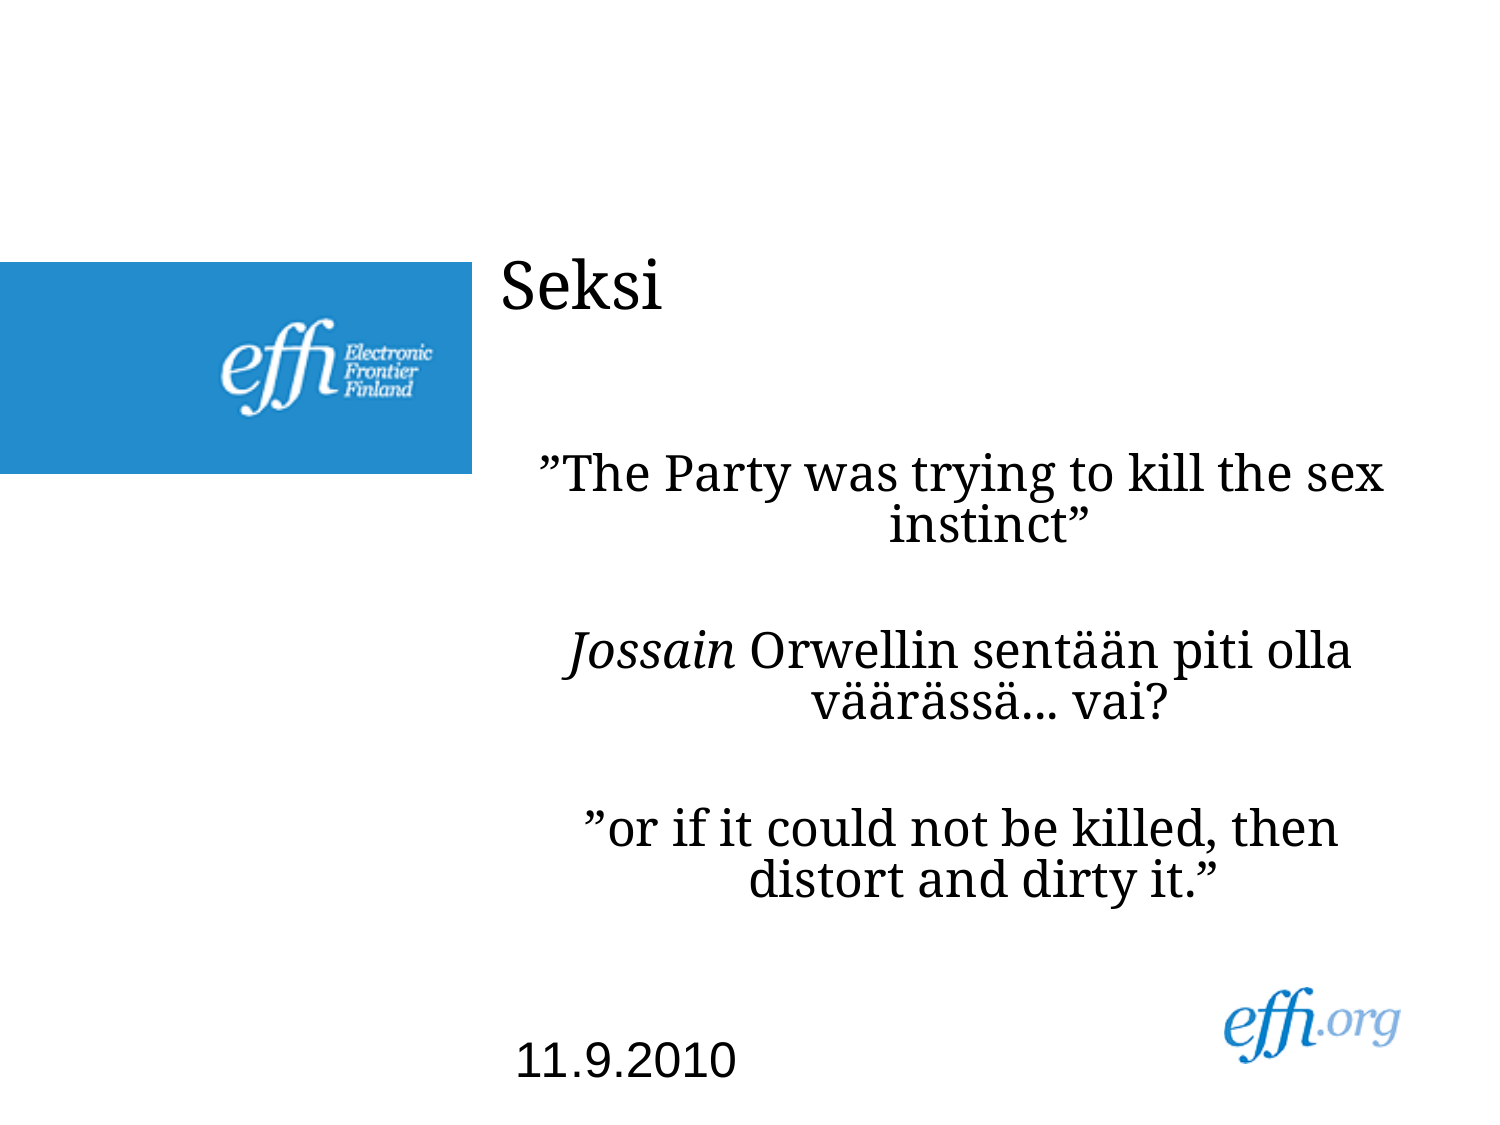

# Seksi
”The Party was trying to kill the sex instinct”
Jossain Orwellin sentään piti olla väärässä... vai?
”or if it could not be killed, then distort and dirty it.”